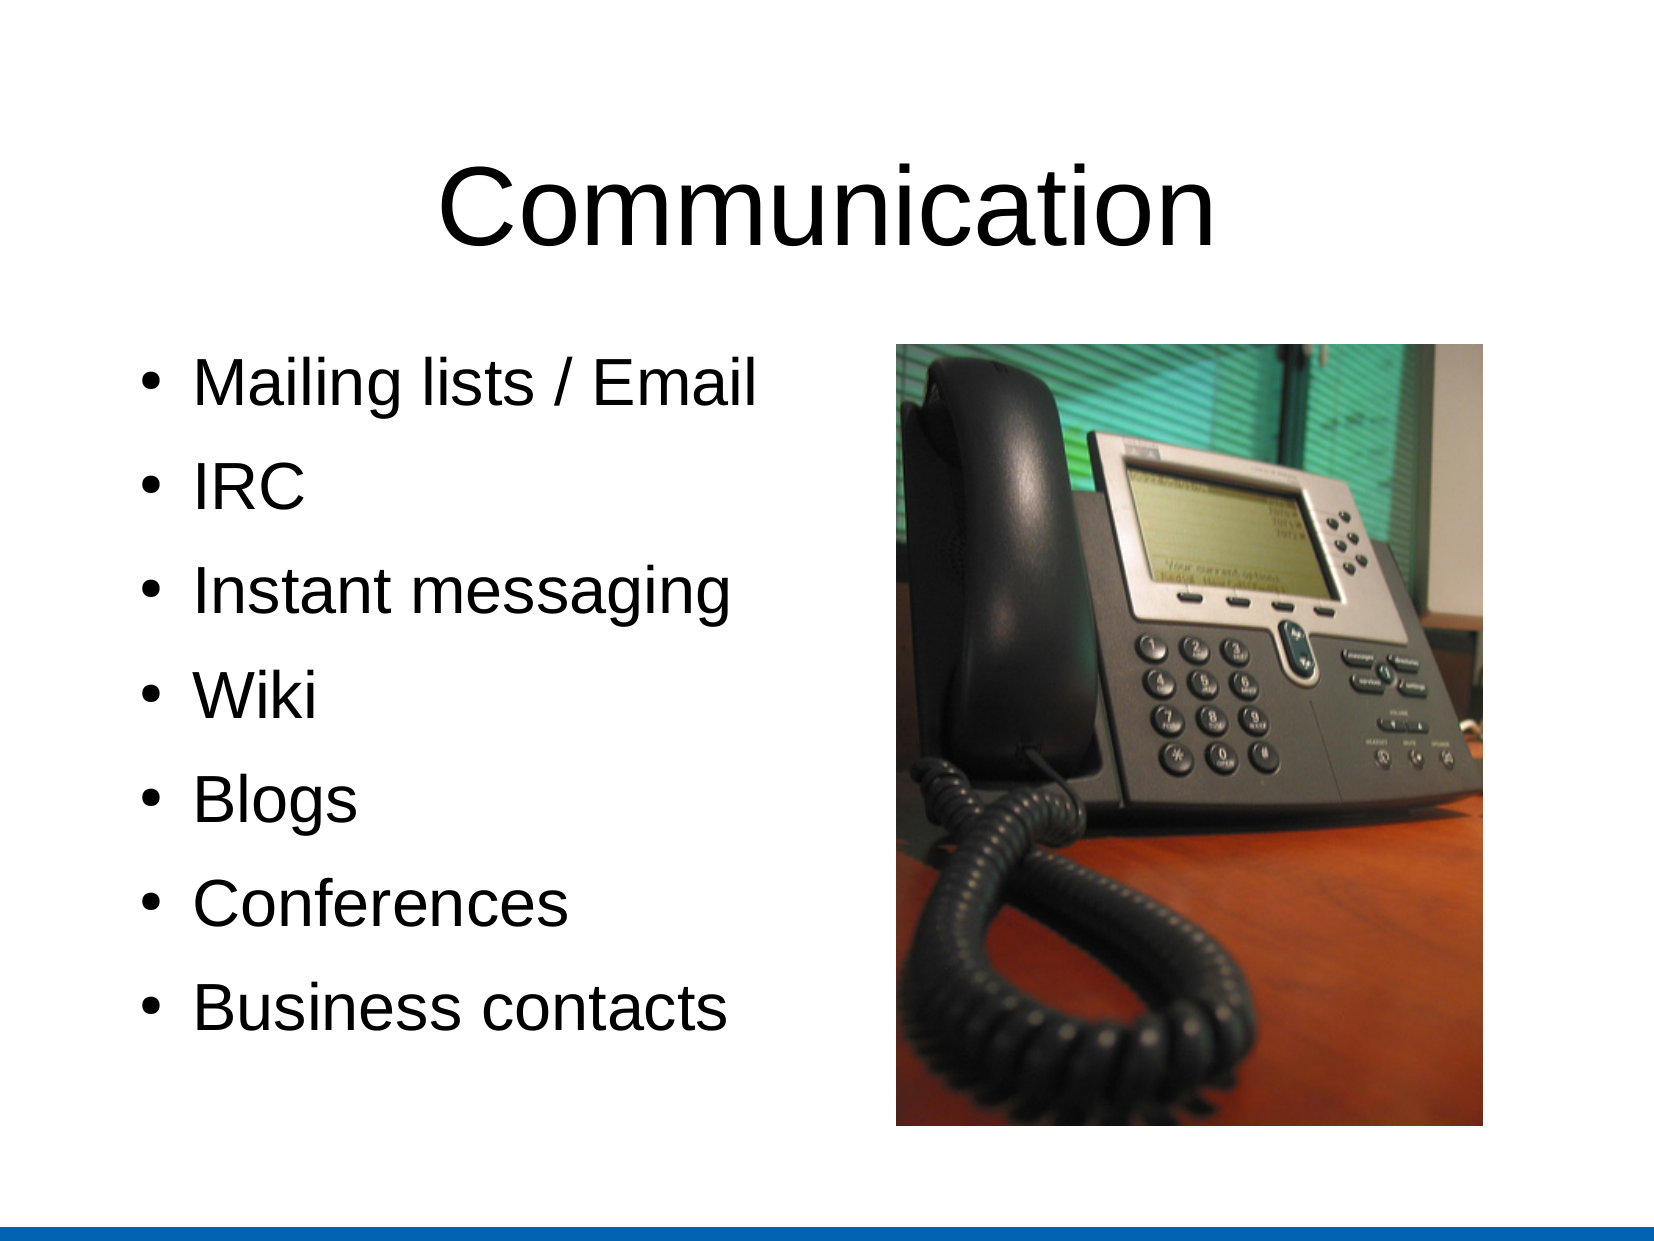

# Communication
Mailing lists / Email
IRC
Instant messaging
Wiki
Blogs
Conferences
Business contacts